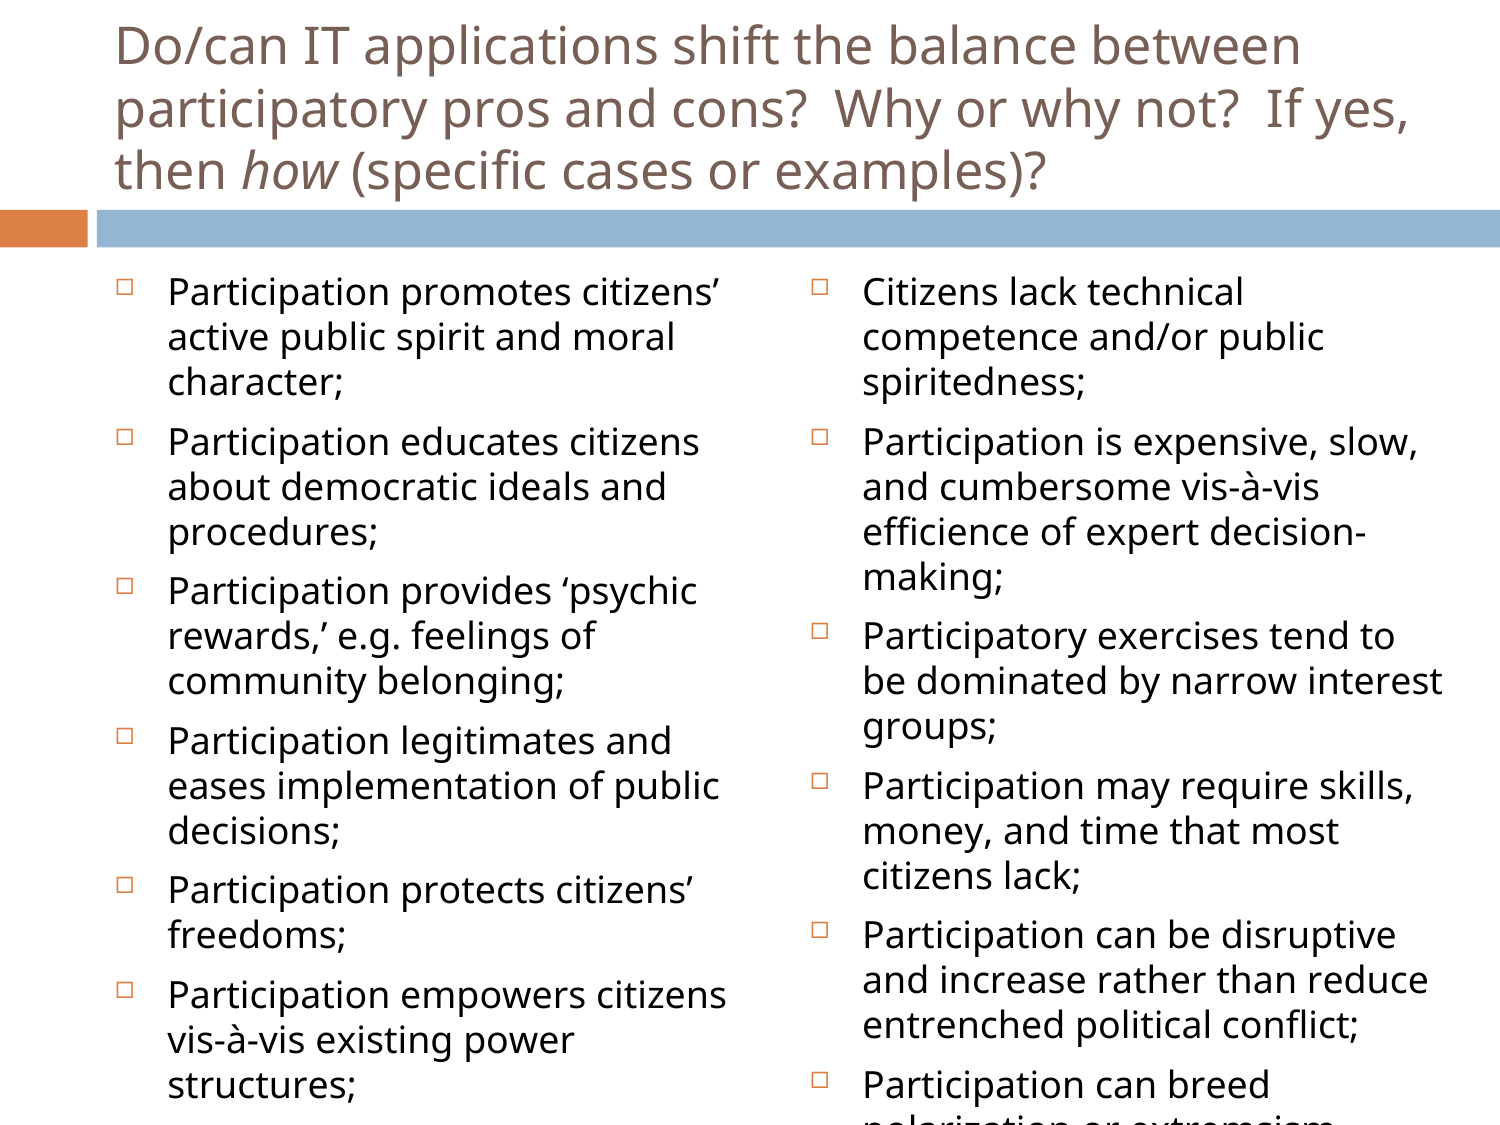

# Do/can IT applications shift the balance between participatory pros and cons? Why or why not? If yes, then how (specific cases or examples)?
Participation promotes citizens’ active public spirit and moral character;
Participation educates citizens about democratic ideals and procedures;
Participation provides ‘psychic rewards,’ e.g. feelings of community belonging;
Participation legitimates and eases implementation of public decisions;
Participation protects citizens’ freedoms;
Participation empowers citizens vis-à-vis existing power structures;
Participation improves the range and quality of decision-relevant information.
Citizens lack technical competence and/or public spiritedness;
Participation is expensive, slow, and cumbersome vis-à-vis efficience of expert decision-making;
Participatory exercises tend to be dominated by narrow interest groups;
Participation may require skills, money, and time that most citizens lack;
Participation can be disruptive and increase rather than reduce entrenched political conflict;
Participation can breed polarization or extremsism.